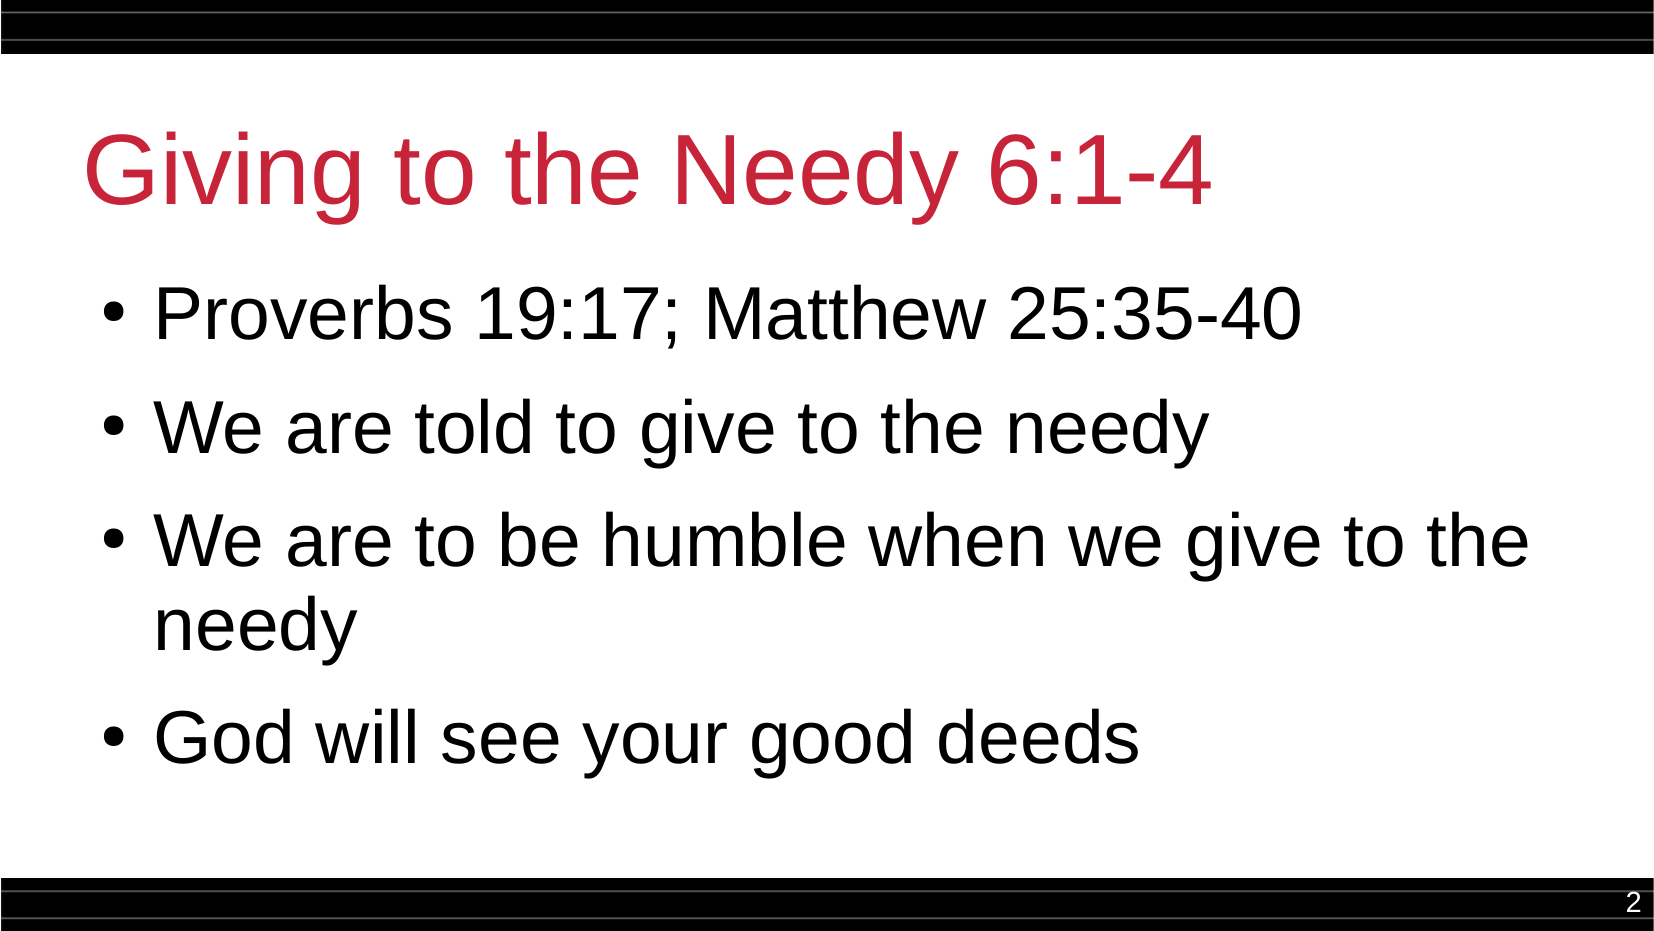

# Giving to the Needy 6:1-4
Proverbs 19:17; Matthew 25:35-40
We are told to give to the needy
We are to be humble when we give to the needy
God will see your good deeds